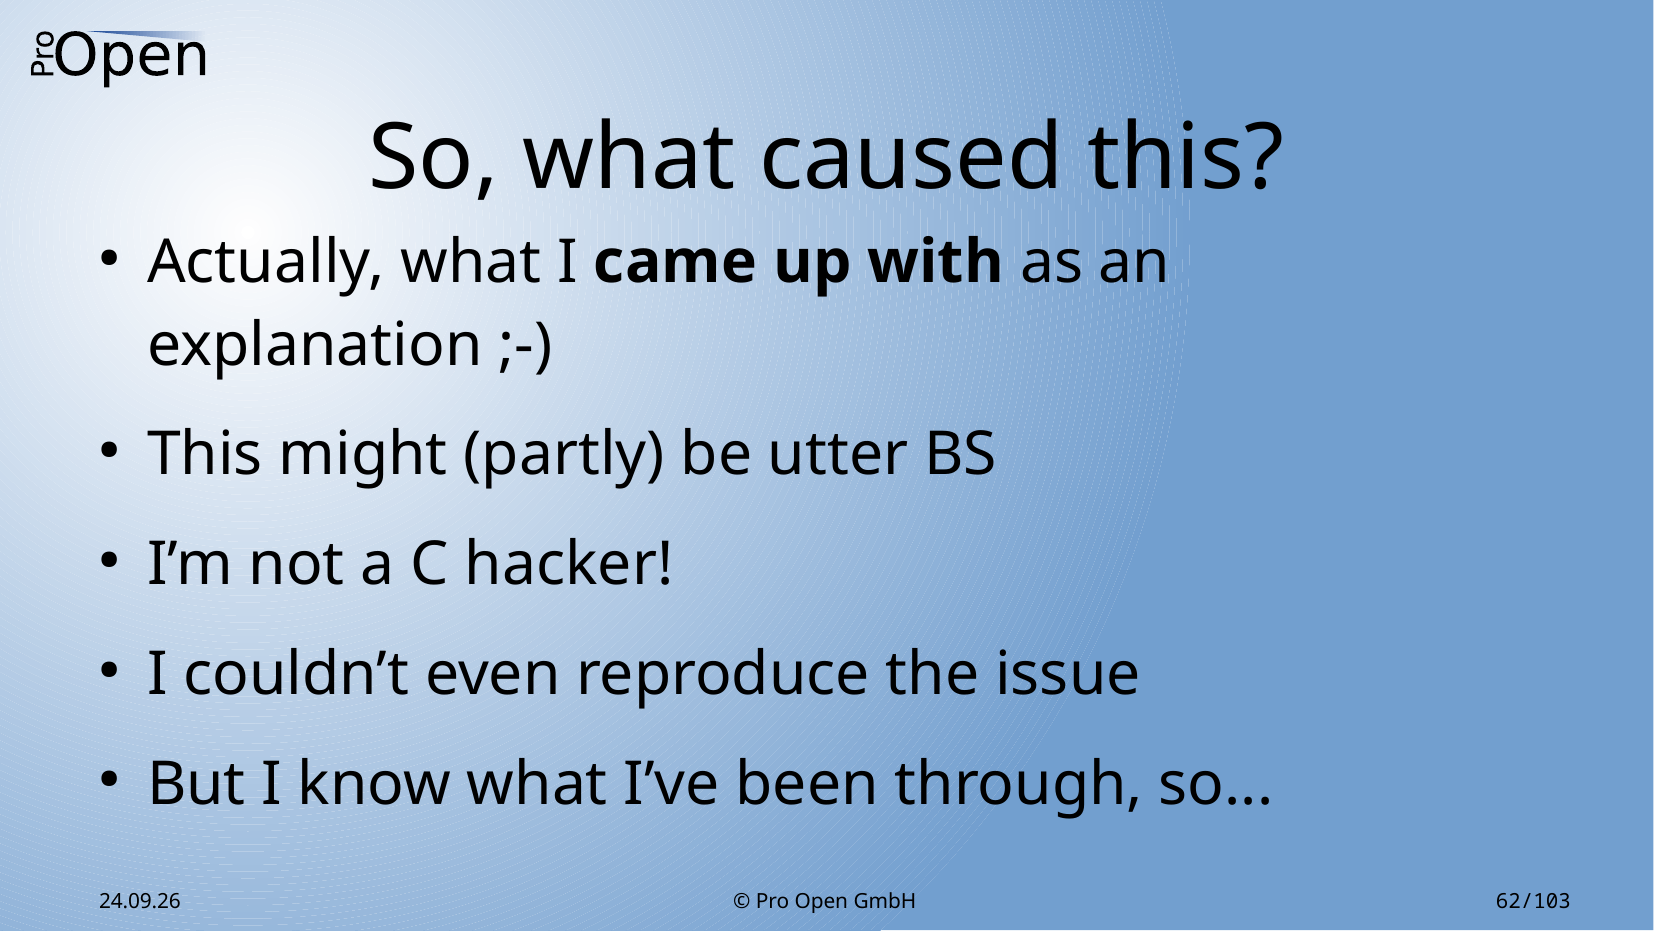

# So, what caused this?
Actually, what I came up with as an explanation ;-)
This might (partly) be utter BS
I’m not a C hacker!
I couldn’t even reproduce the issue
But I know what I’ve been through, so...
© Pro Open GmbH
62